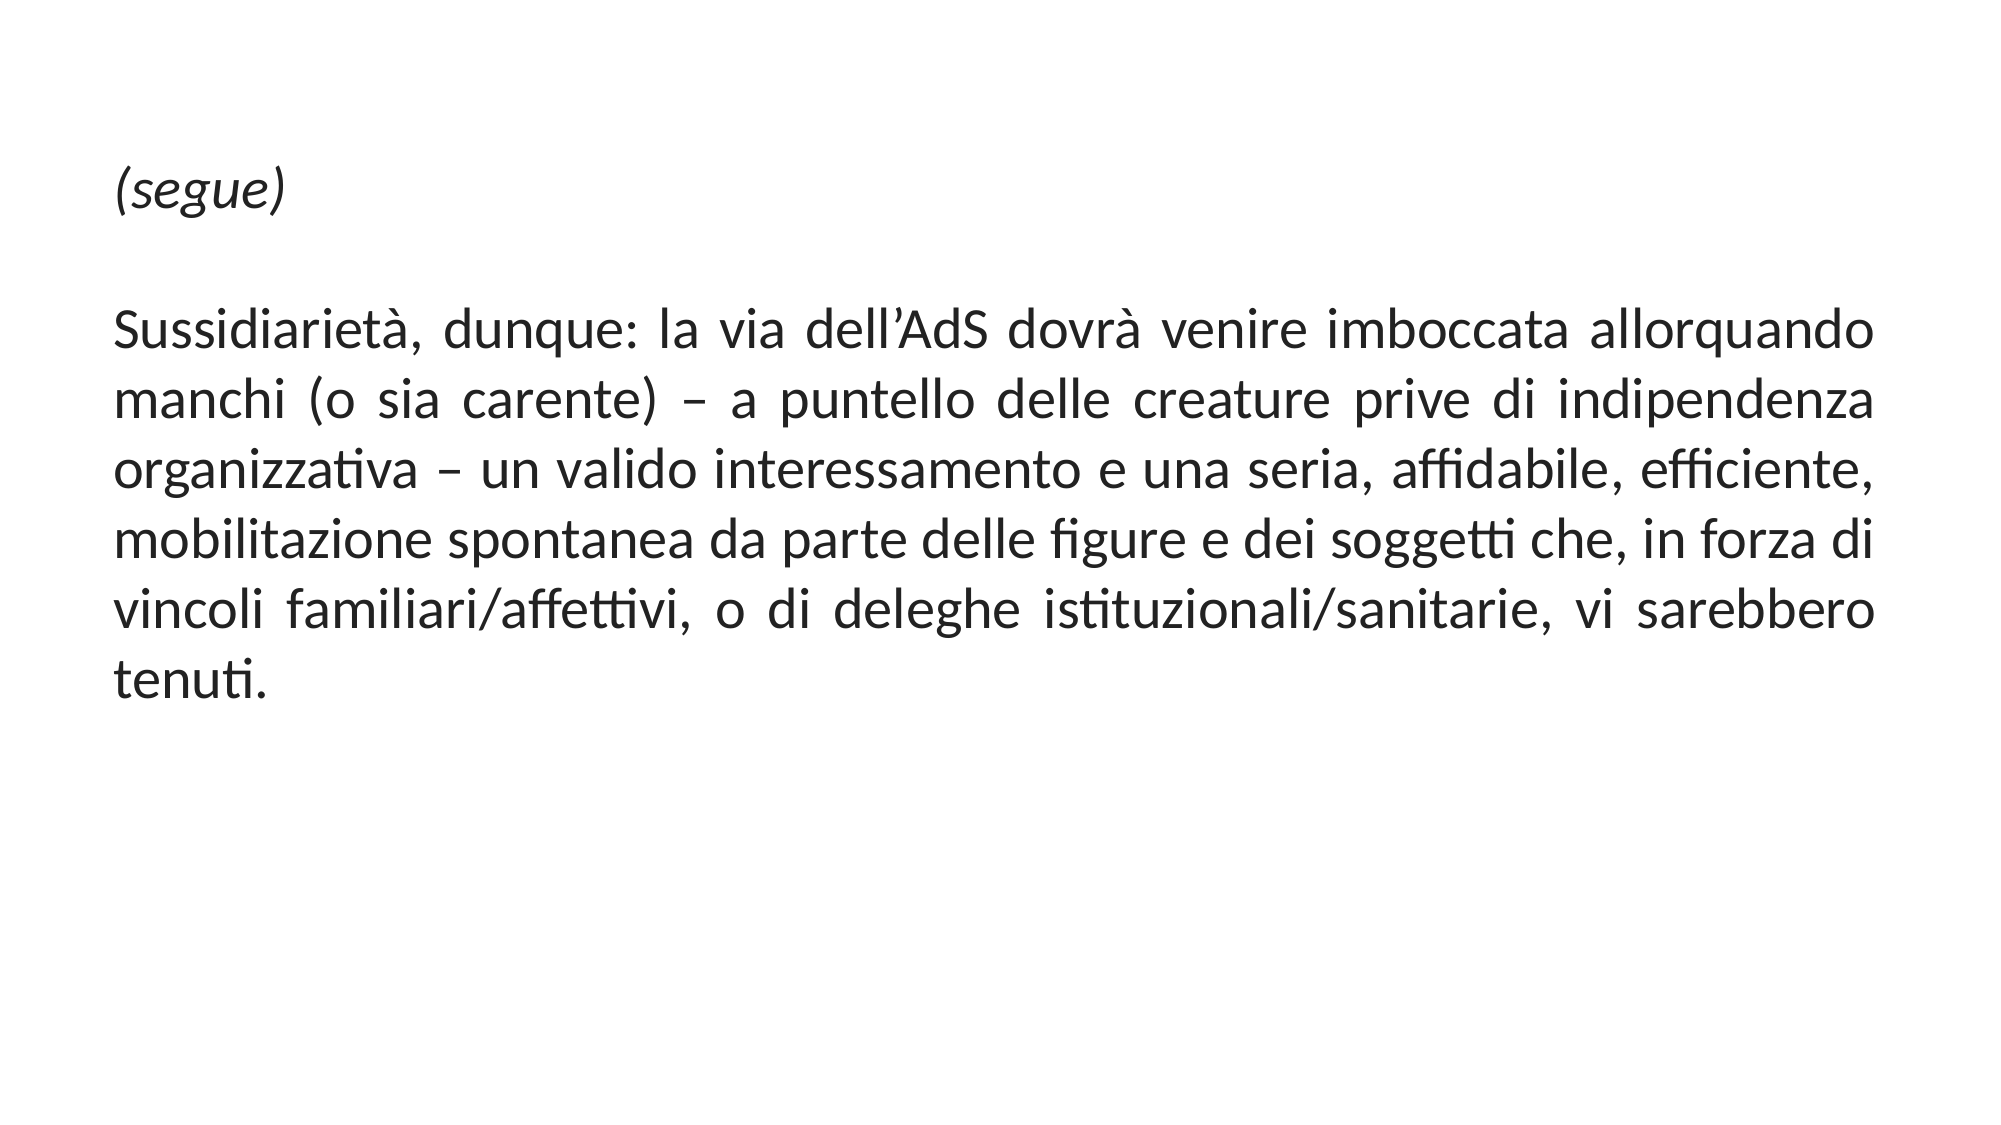

(segue)
Sussidiarietà, dunque: la via dell’AdS dovrà venire imboccata allorquando manchi (o sia carente) – a puntello delle creature prive di indipendenza organizzativa – un valido interessamento e una seria, affidabile, efficiente, mobilitazione spontanea da parte delle figure e dei soggetti che, in forza di vincoli familiari/affettivi, o di deleghe istituzionali/sanitarie, vi sarebbero tenuti.